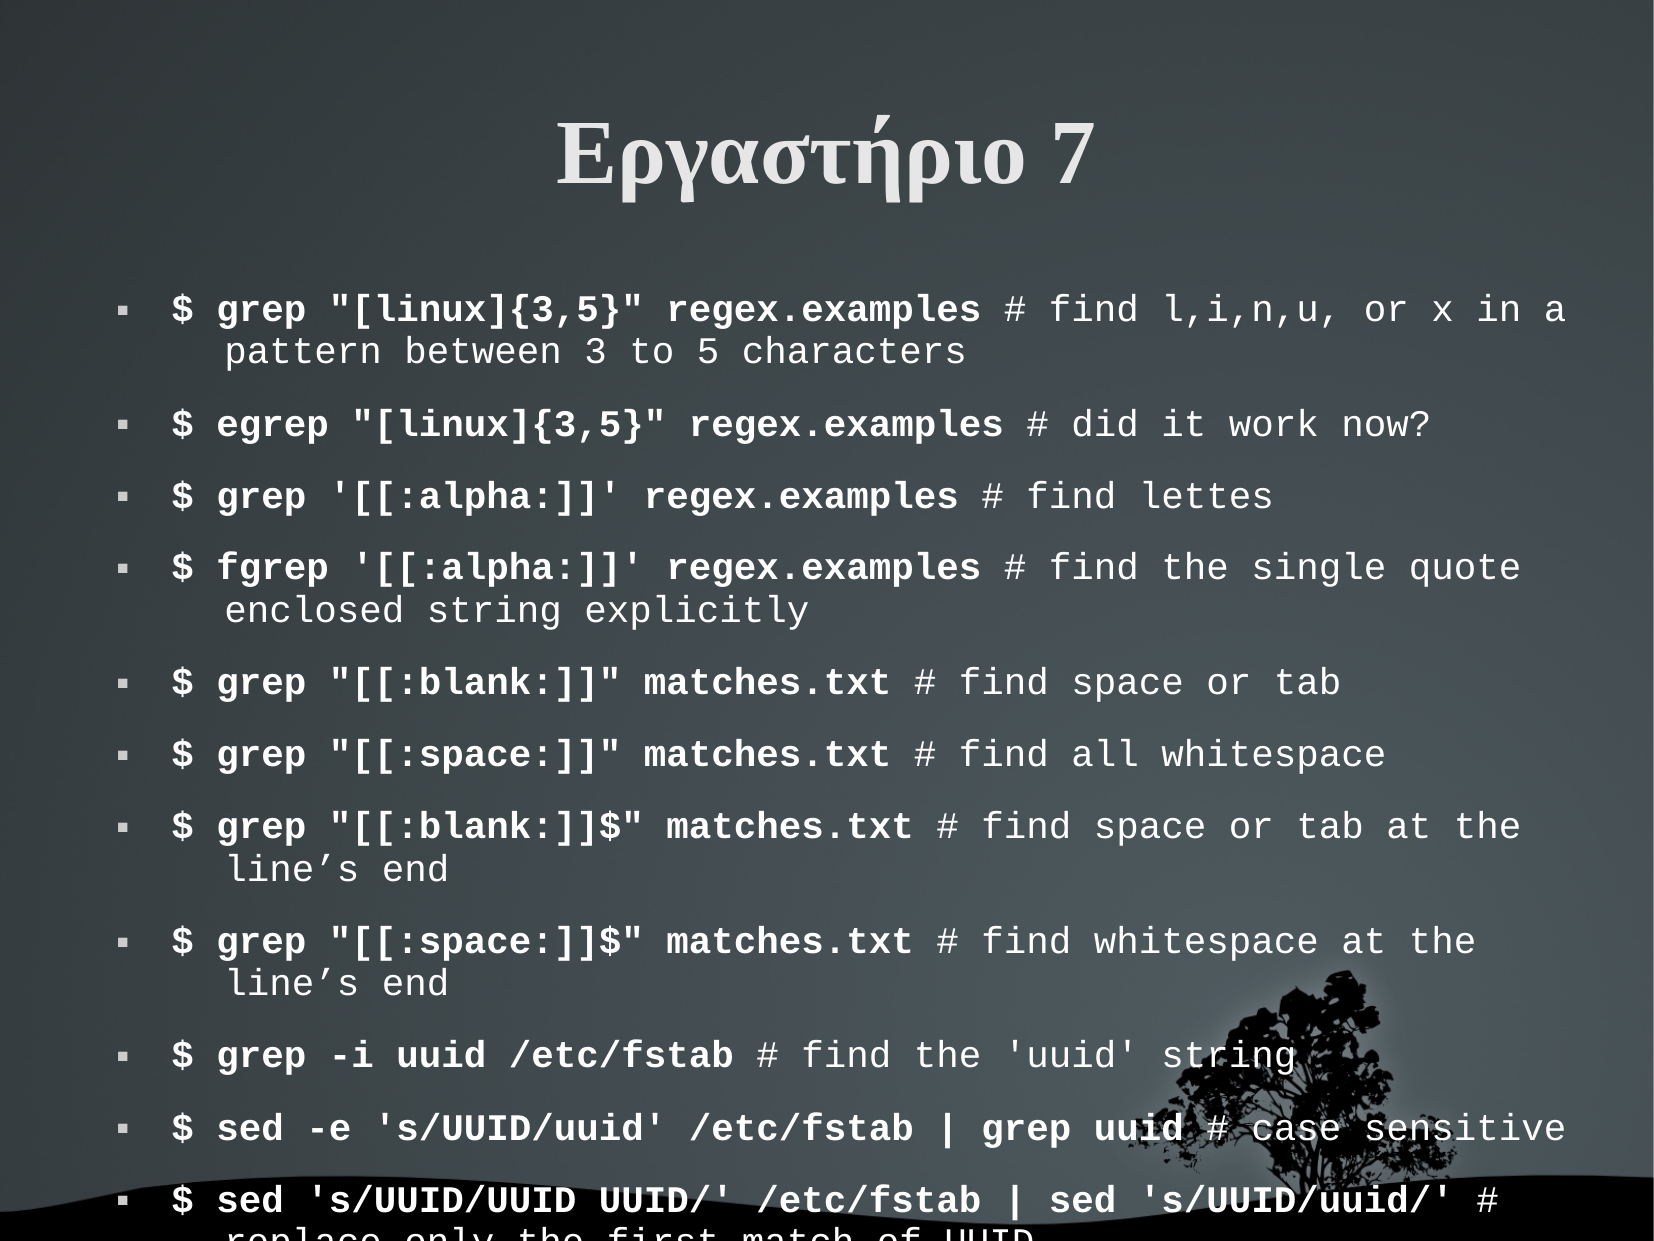

# Εργαστήριο 7
$ grep "[linux]{3,5}" regex.examples # find l,i,n,u, or x in a pattern between 3 to 5 characters
$ egrep "[linux]{3,5}" regex.examples # did it work now?
$ grep '[[:alpha:]]' regex.examples # find lettes
$ fgrep '[[:alpha:]]' regex.examples # find the single quote enclosed string explicitly
$ grep "[[:blank:]]" matches.txt # find space or tab
$ grep "[[:space:]]" matches.txt # find all whitespace
$ grep "[[:blank:]]$" matches.txt # find space or tab at the line’s end
$ grep "[[:space:]]$" matches.txt # find whitespace at the line’s end
$ grep -i uuid /etc/fstab # find the 'uuid' string
$ sed -e 's/UUID/uuid' /etc/fstab | grep uuid # case sensitive
$ sed 's/UUID/UUID UUID/' /etc/fstab | sed 's/UUID/uuid/' # replace only the first match of UUID
$ sed 's/UUID/UUID UUID/' /etc/fstab | sed 's/UUID/uuid/g' # replace all matches of UUID